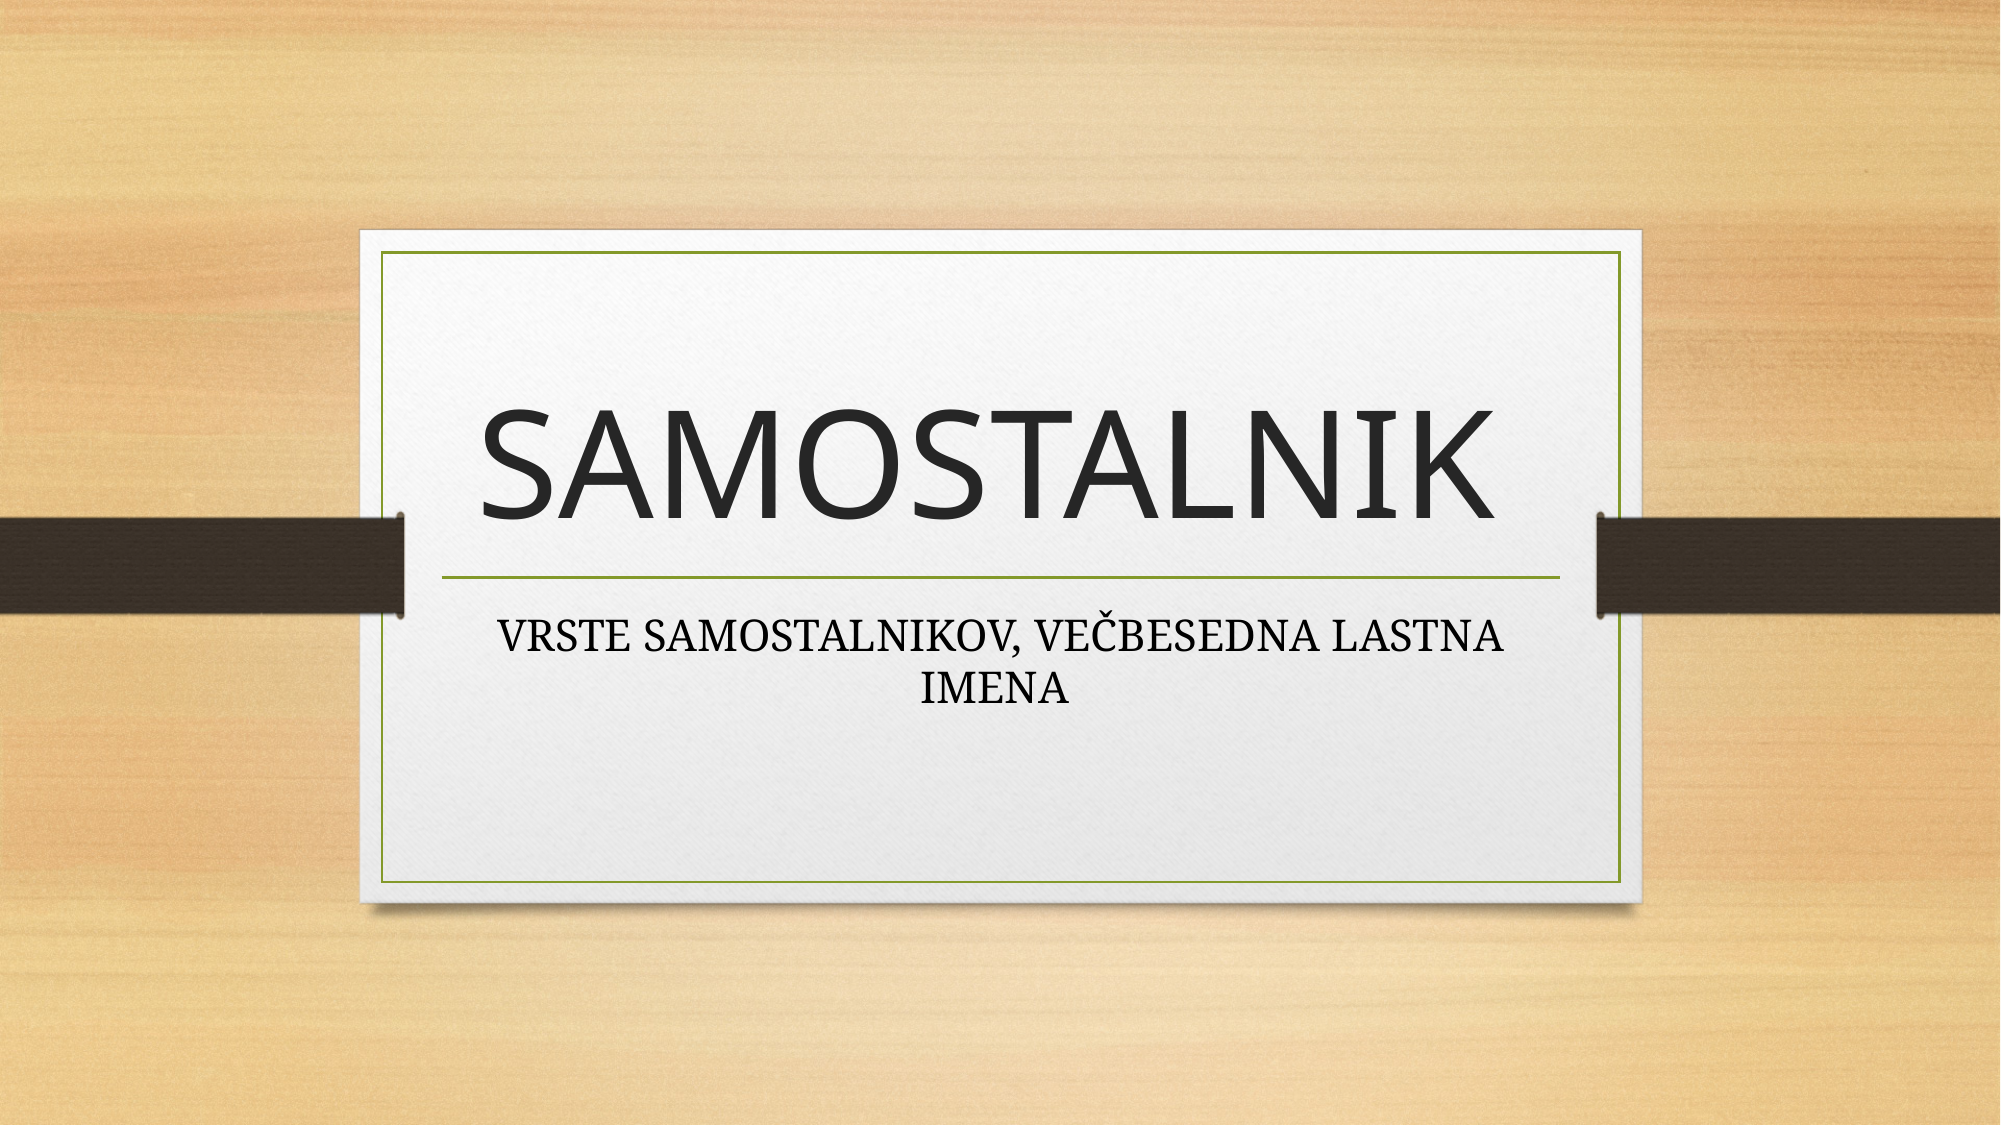

# SAMOSTALNIK
VRSTE SAMOSTALNIKOV, VEČBESEDNA LASTNA IMENA